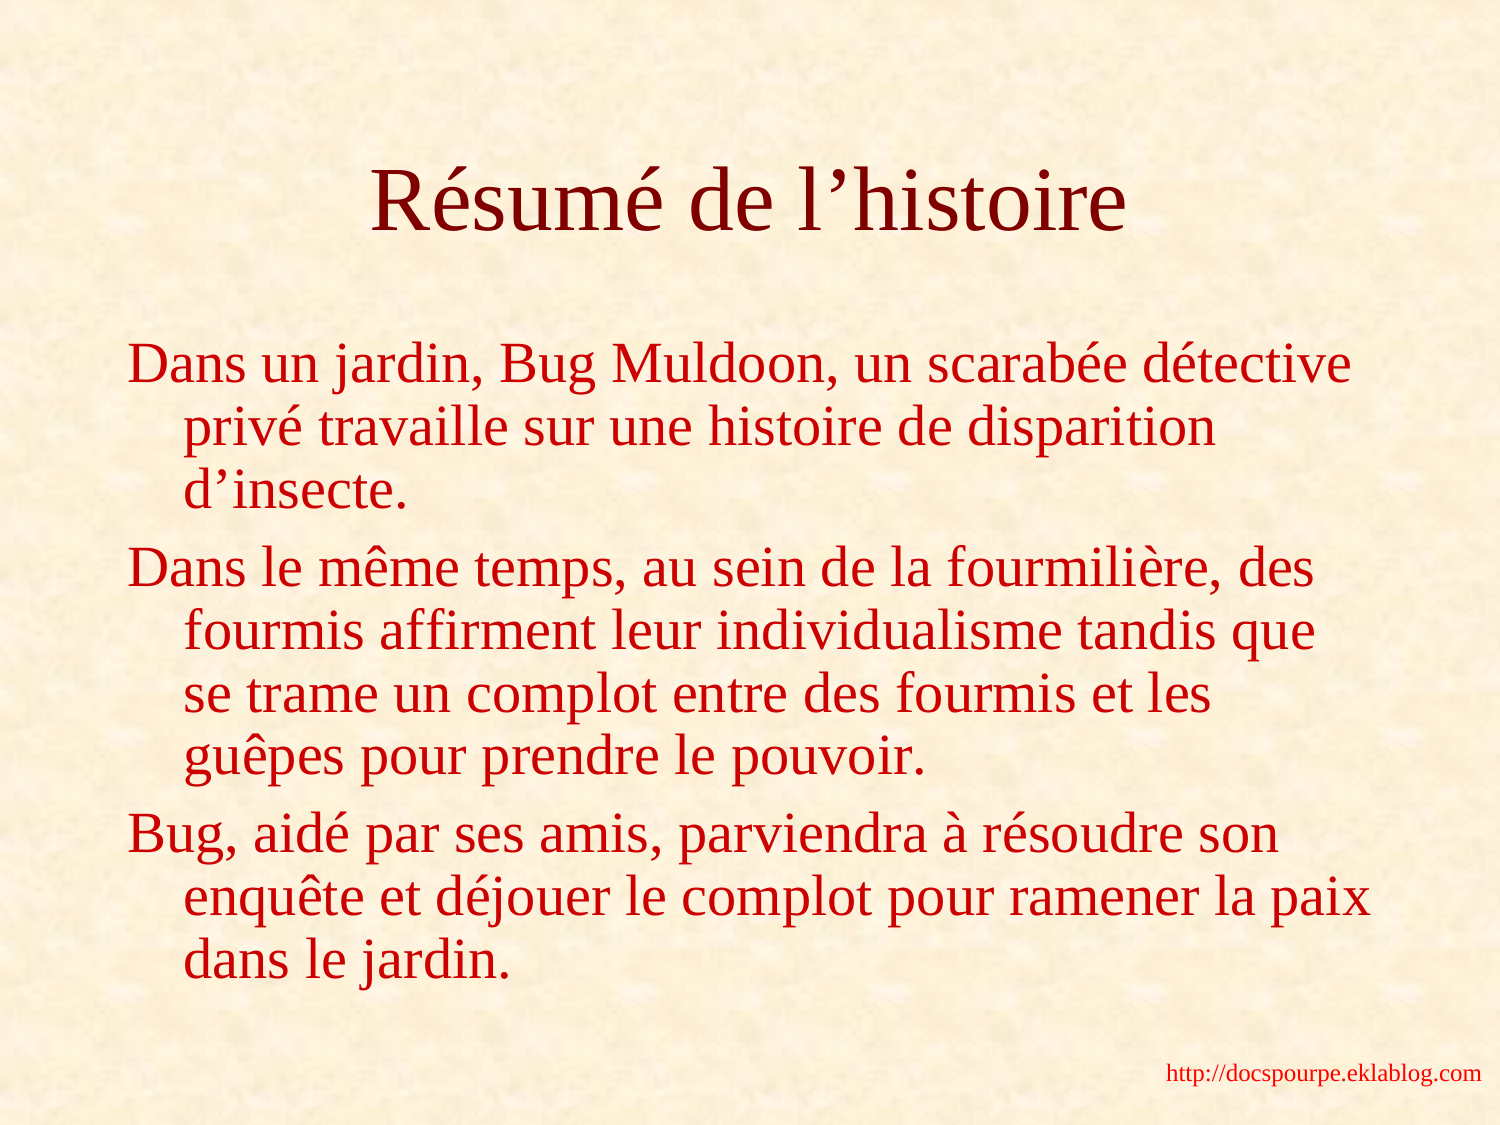

# Résumé de l’histoire
Dans un jardin, Bug Muldoon, un scarabée détective privé travaille sur une histoire de disparition d’insecte.
Dans le même temps, au sein de la fourmilière, des fourmis affirment leur individualisme tandis que se trame un complot entre des fourmis et les guêpes pour prendre le pouvoir.
Bug, aidé par ses amis, parviendra à résoudre son enquête et déjouer le complot pour ramener la paix dans le jardin.
http://docspourpe.eklablog.com